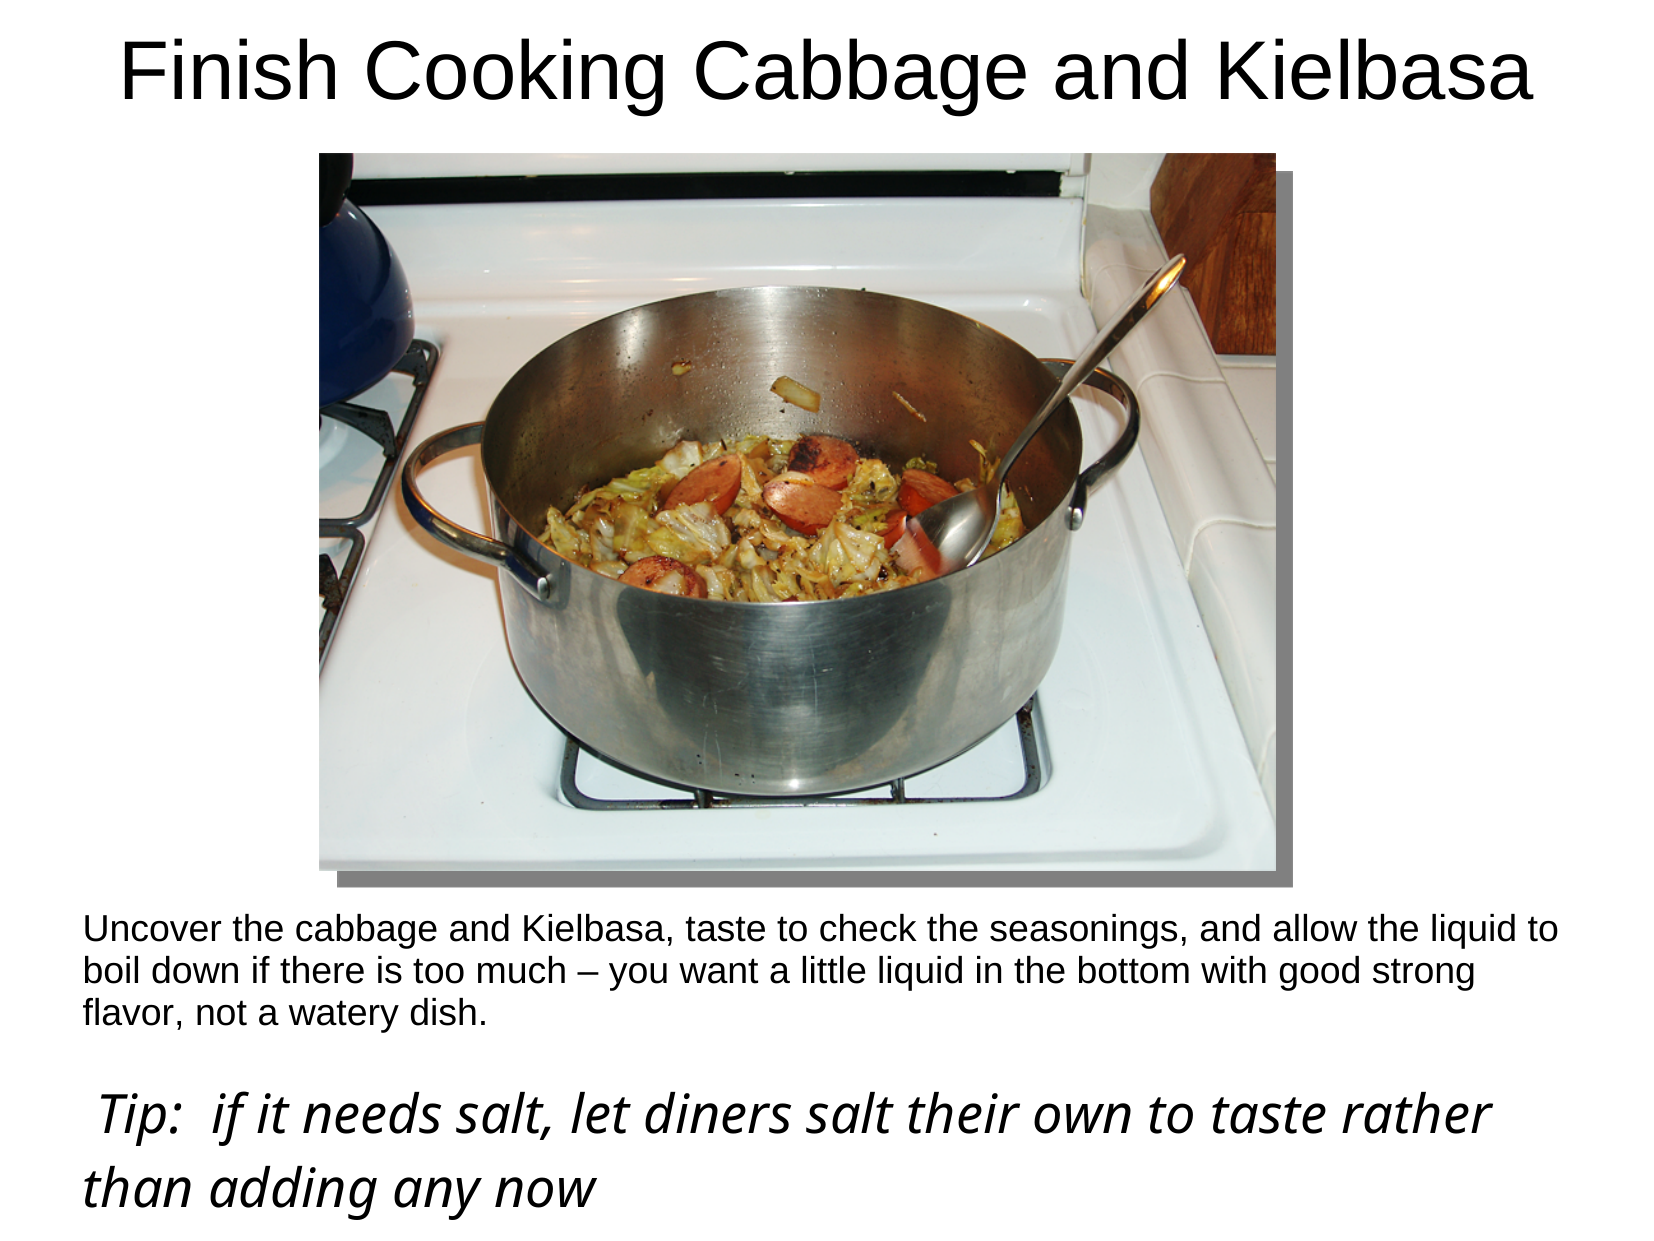

# Finish Cooking Cabbage and Kielbasa
Uncover the cabbage and Kielbasa, taste to check the seasonings, and allow the liquid to boil down if there is too much – you want a little liquid in the bottom with good strong flavor, not a watery dish.
 Tip: if it needs salt, let diners salt their own to taste rather than adding any now